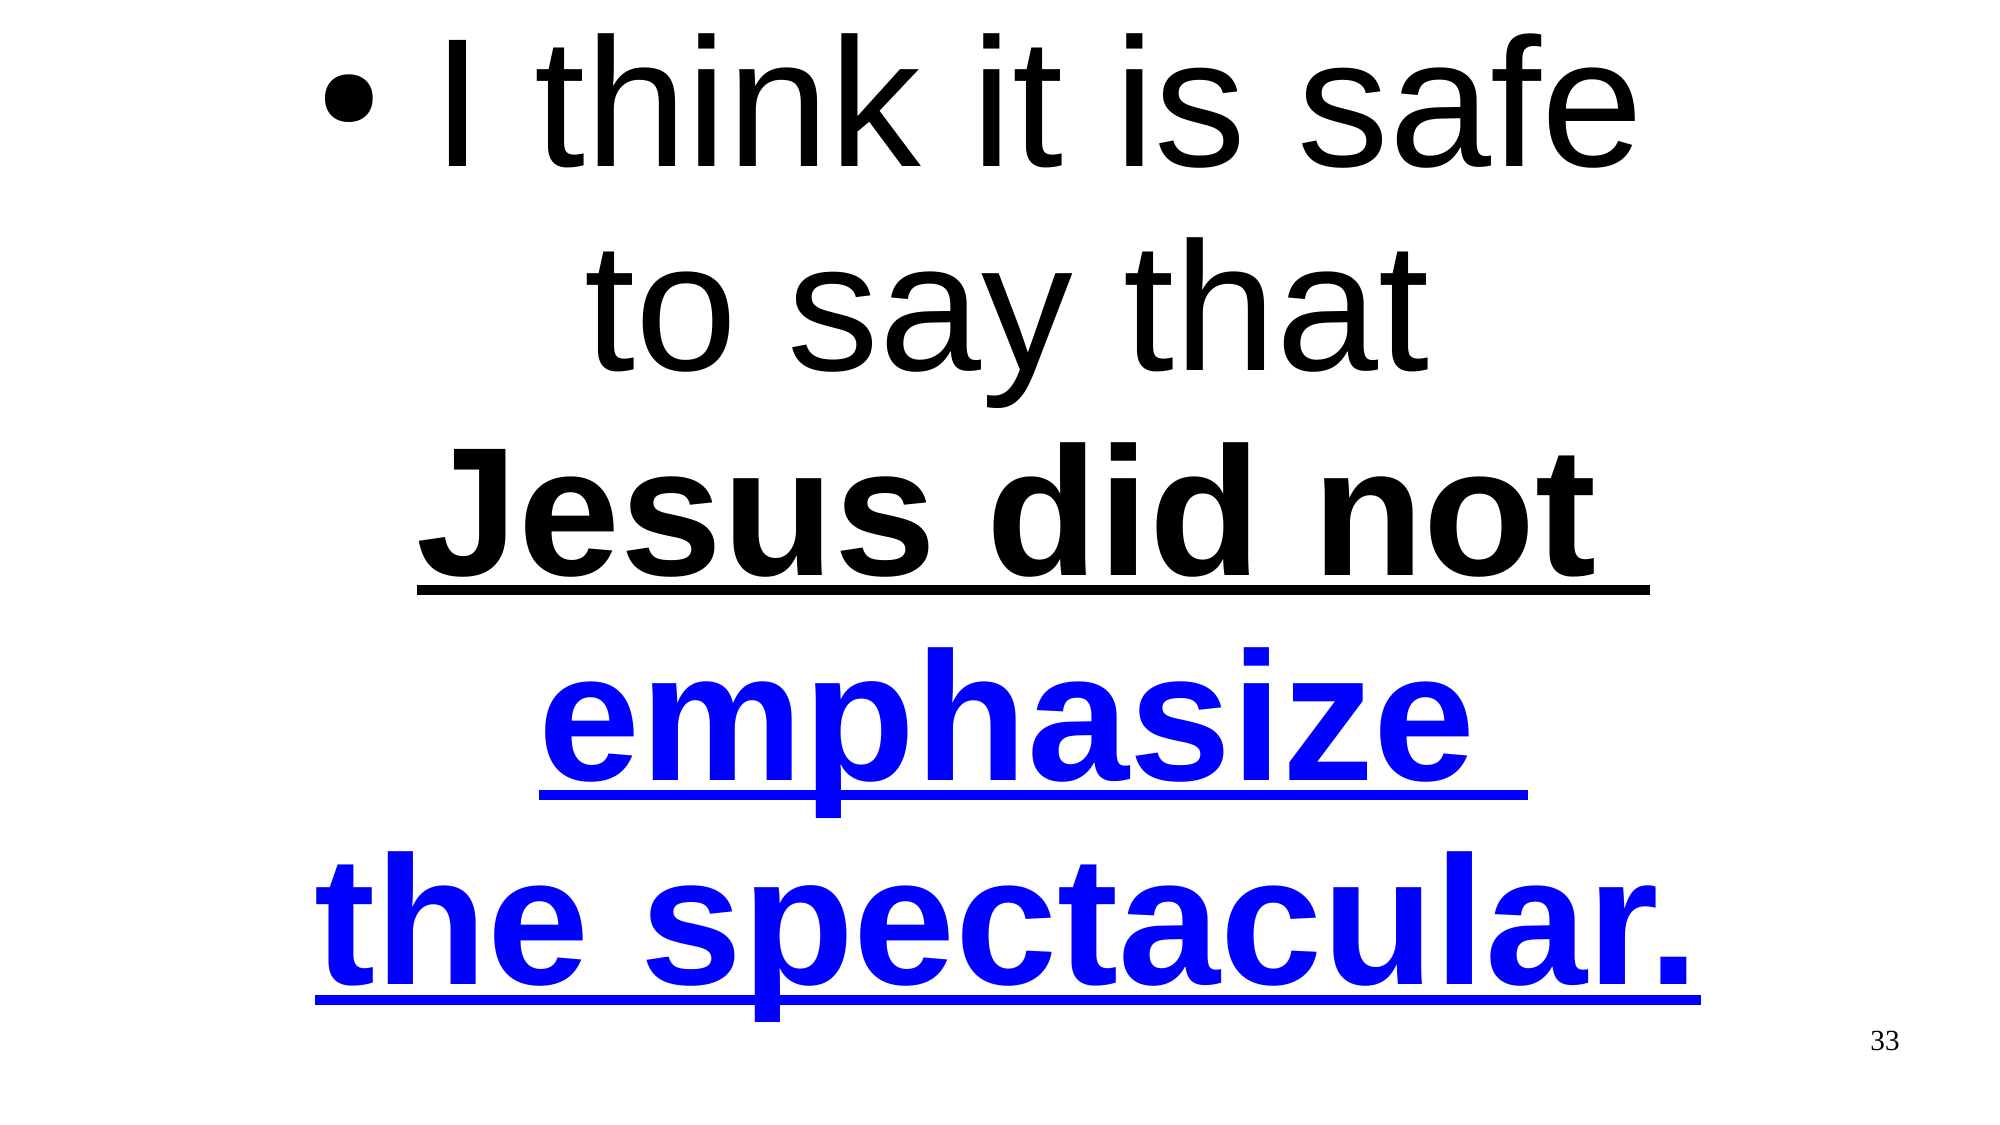

# I think it is safe to say that Jesus did not emphasize the spectacular.
33